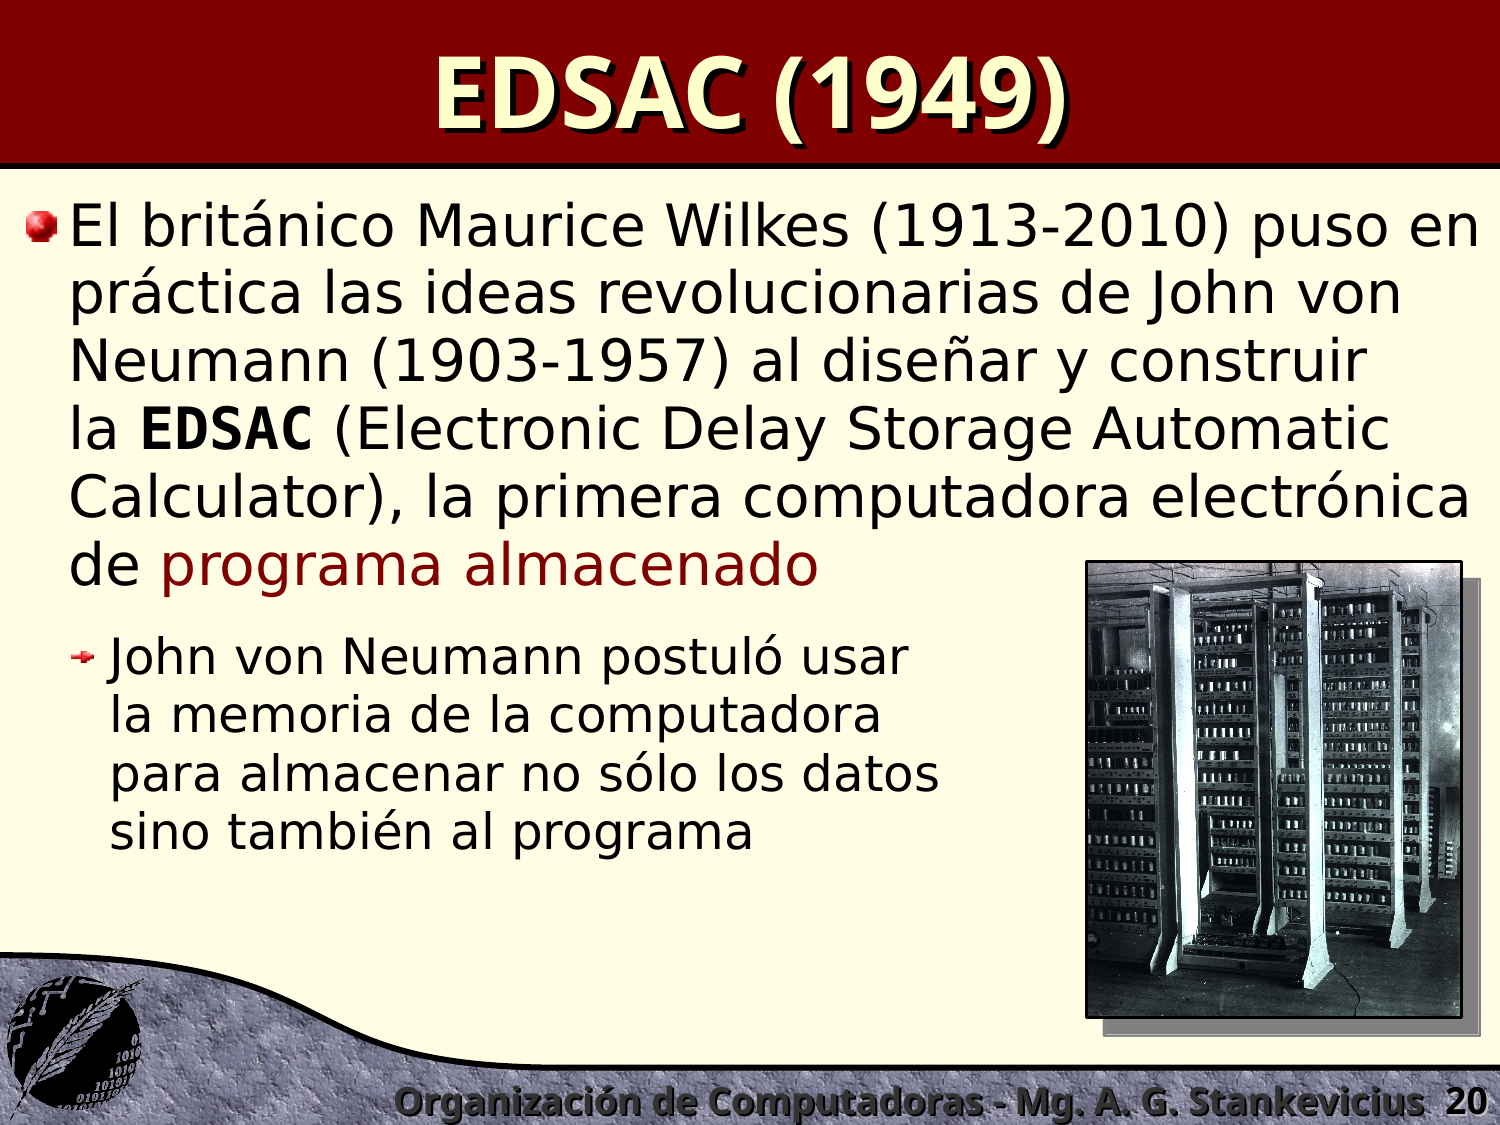

# EDSAC (1949)
El británico Maurice Wilkes (1913-2010) puso en práctica las ideas revolucionarias de John von Neumann (1903-1957) al diseñar y construir
la EDSAC (Electronic Delay Storage Automatic Calculator), la primera computadora electrónica
de programa almacenado
John von Neumann postuló usar
la memoria de la computadora
para almacenar no sólo los datos
sino también al programa
20